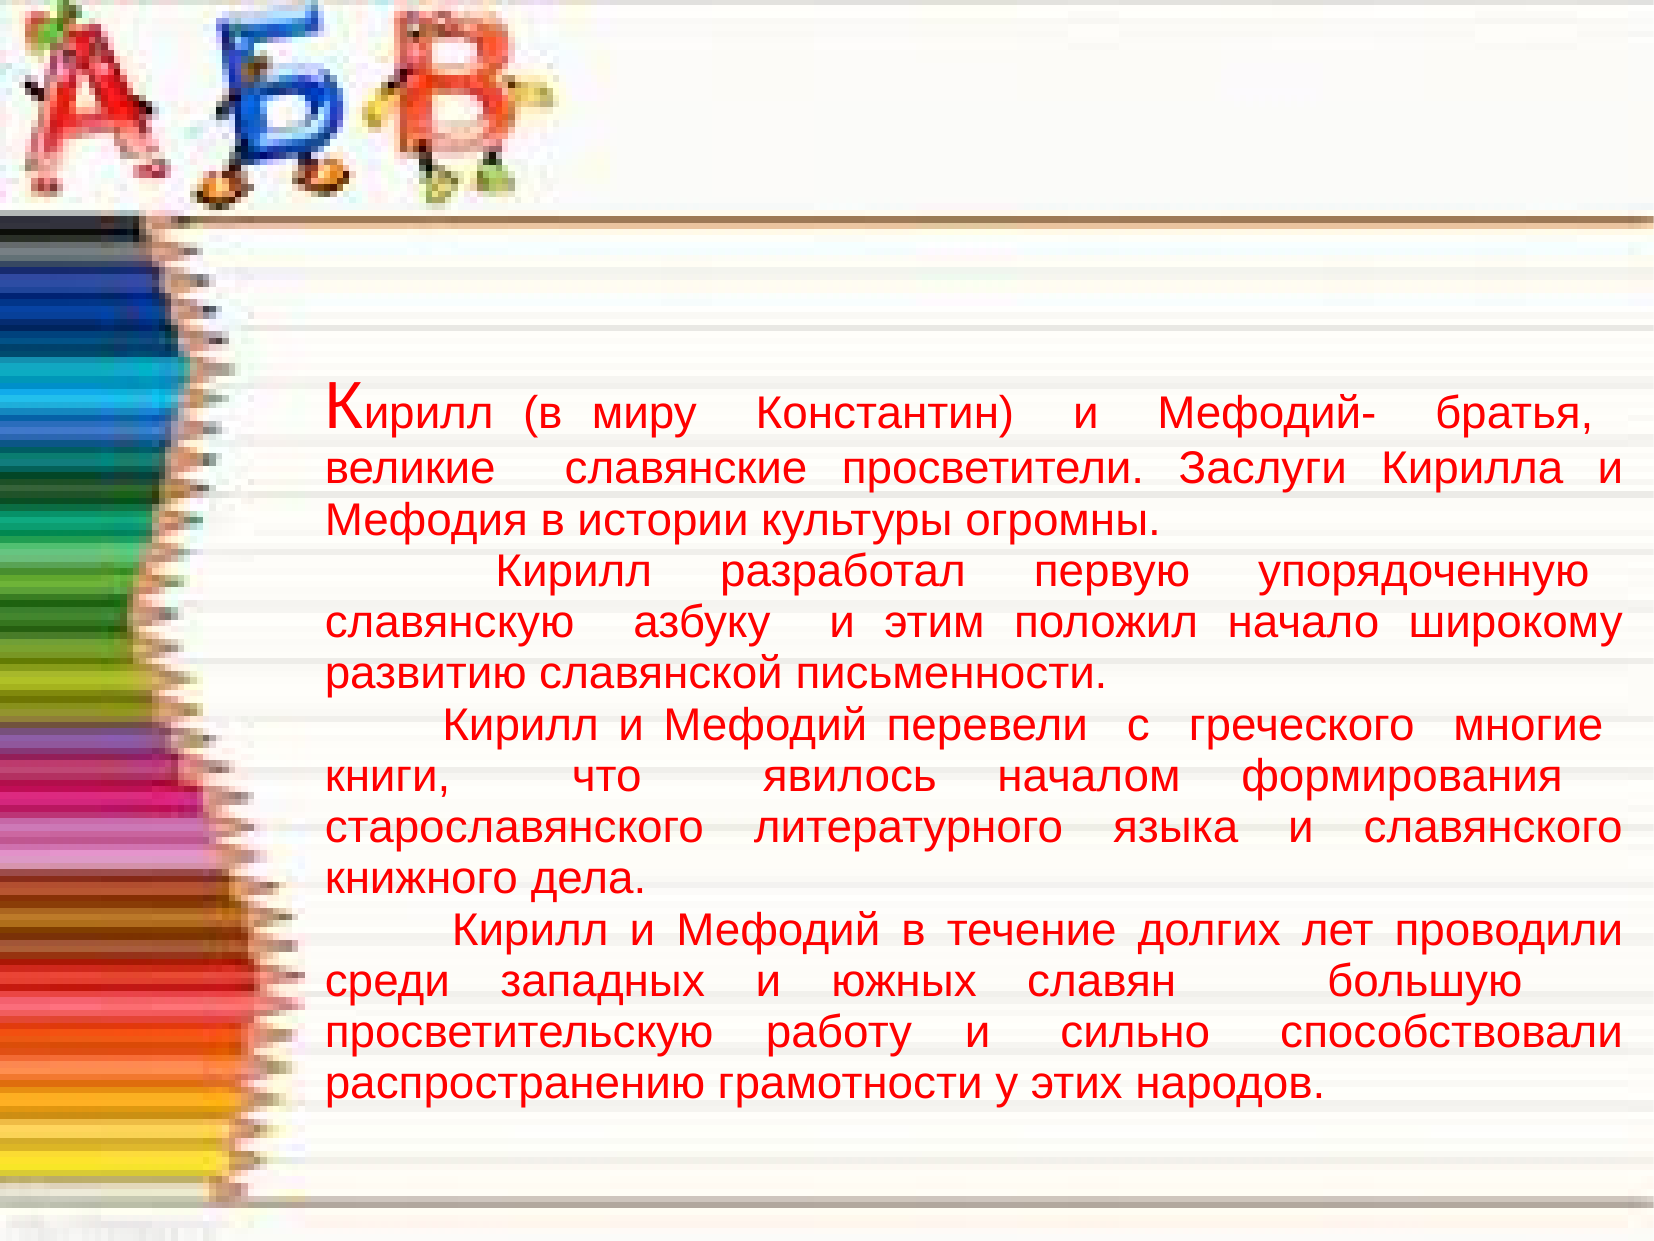

#
Кирилл (в миру Константин) и Мефодий- братья, великие славянские просветители. Заслуги Кирилла и Мефодия в истории культуры огромны.
 Кирилл разработал первую упорядоченную славянскую азбуку и этим положил начало широкому развитию славянской письменности.
 Кирилл и Мефодий перевели с греческого многие книги, что явилось началом формирования старославянского литературного языка и славянского книжного дела.
 Кирилл и Мефодий в течение долгих лет проводили среди западных и южных славян большую просветительскую работу и сильно способствовали распространению грамотности у этих народов.